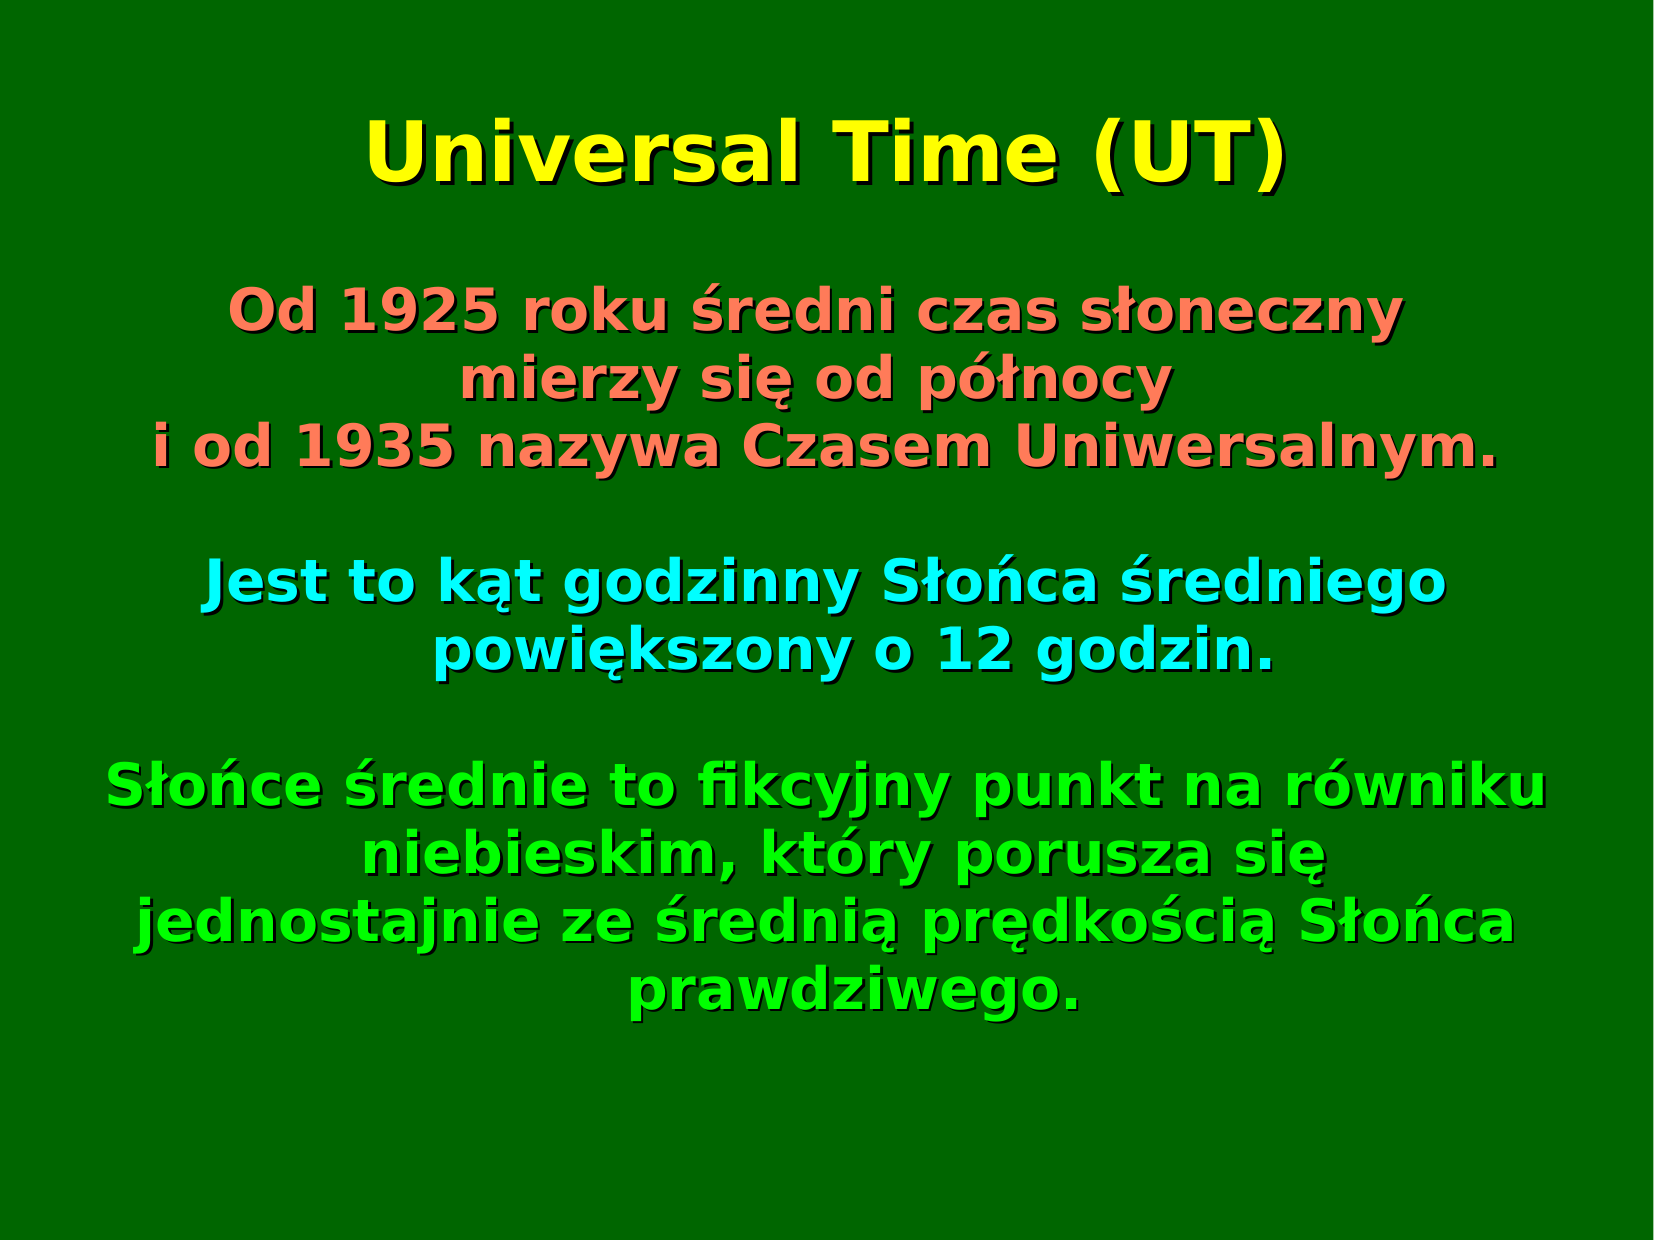

# Universal Time (UT)
Od 1925 roku średni czas słoneczny
mierzy się od północy
i od 1935 nazywa Czasem Uniwersalnym.
Jest to kąt godzinny Słońca średniego powiększony o 12 godzin.
Słońce średnie to fikcyjny punkt na równiku niebieskim, który porusza się
jednostajnie ze średnią prędkością Słońca prawdziwego.